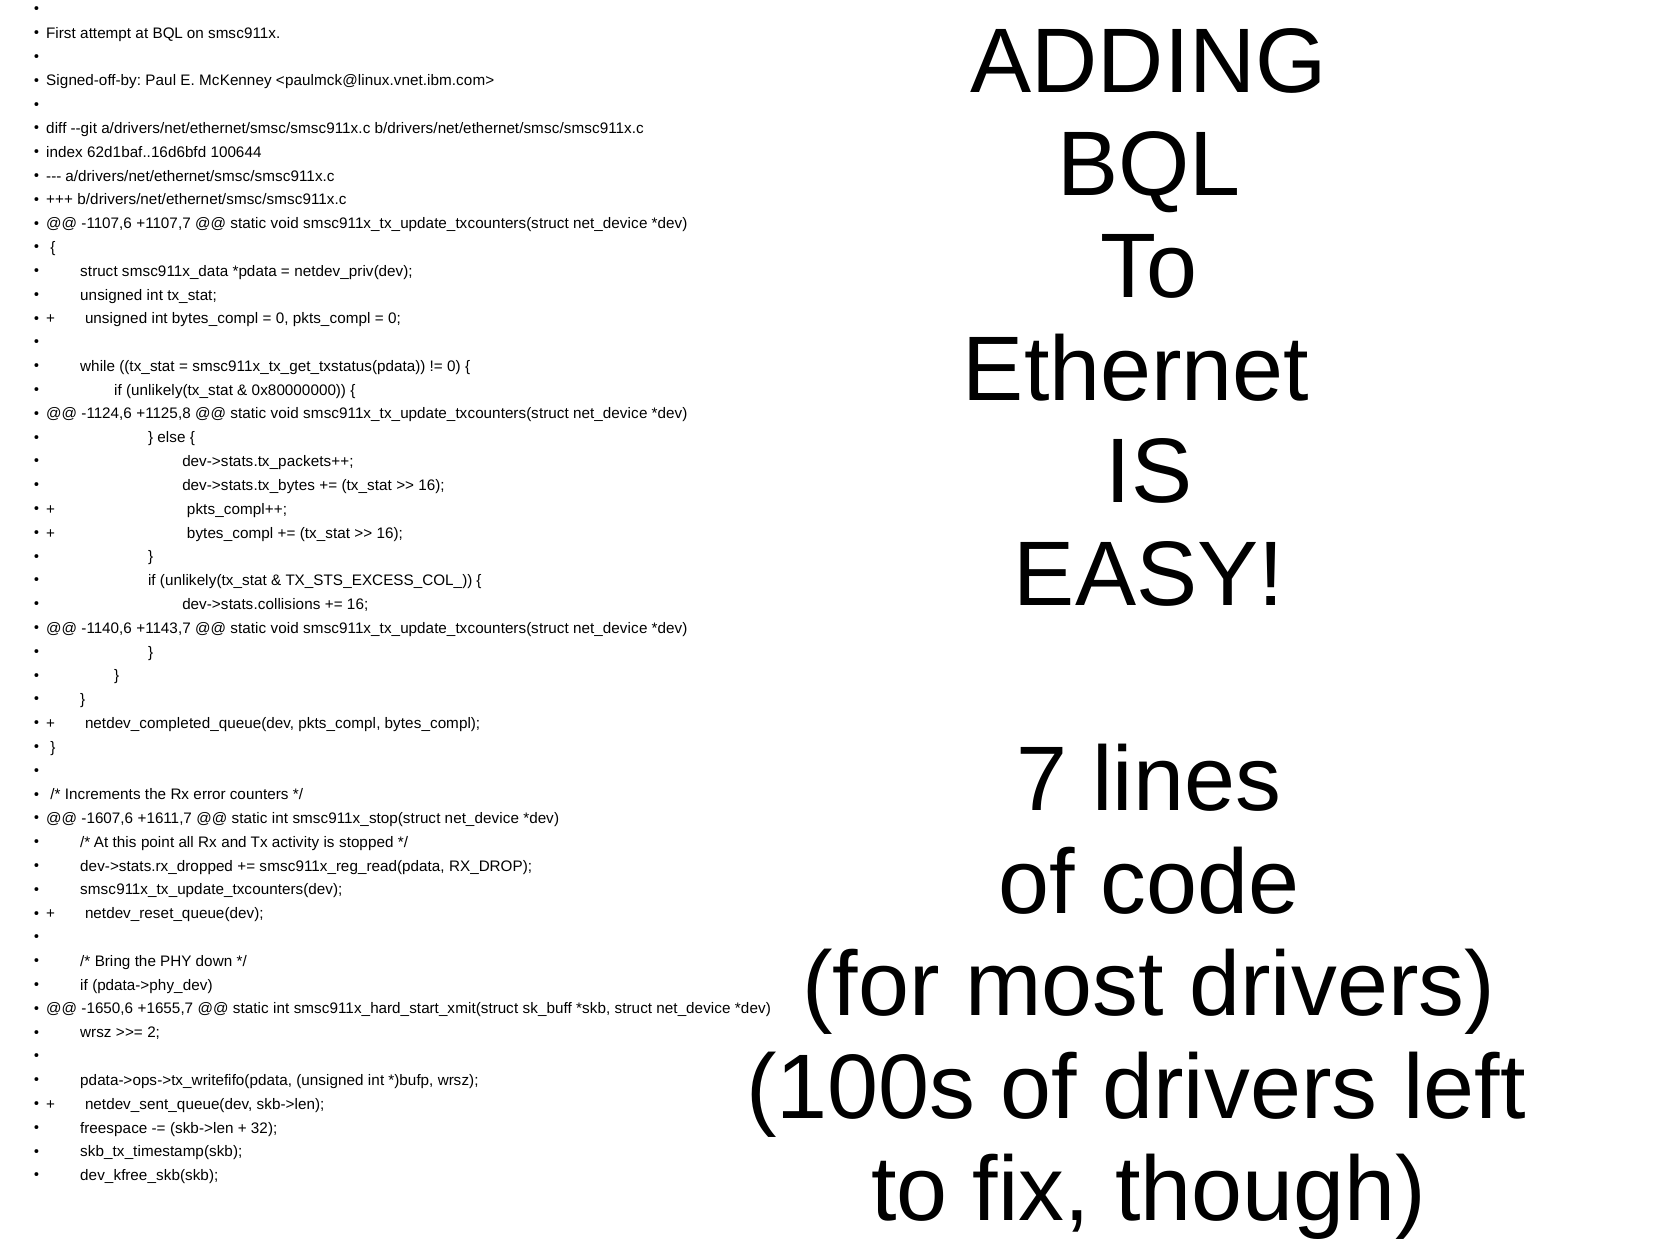

First attempt at BQL on smsc911x.
Signed-off-by: Paul E. McKenney <paulmck@linux.vnet.ibm.com>
diff --git a/drivers/net/ethernet/smsc/smsc911x.c b/drivers/net/ethernet/smsc/smsc911x.c
index 62d1baf..16d6bfd 100644
--- a/drivers/net/ethernet/smsc/smsc911x.c
+++ b/drivers/net/ethernet/smsc/smsc911x.c
@@ -1107,6 +1107,7 @@ static void smsc911x_tx_update_txcounters(struct net_device *dev)
 {
 struct smsc911x_data *pdata = netdev_priv(dev);
 unsigned int tx_stat;
+ unsigned int bytes_compl = 0, pkts_compl = 0;
 while ((tx_stat = smsc911x_tx_get_txstatus(pdata)) != 0) {
 if (unlikely(tx_stat & 0x80000000)) {
@@ -1124,6 +1125,8 @@ static void smsc911x_tx_update_txcounters(struct net_device *dev)
 } else {
 dev->stats.tx_packets++;
 dev->stats.tx_bytes += (tx_stat >> 16);
+ pkts_compl++;
+ bytes_compl += (tx_stat >> 16);
 }
 if (unlikely(tx_stat & TX_STS_EXCESS_COL_)) {
 dev->stats.collisions += 16;
@@ -1140,6 +1143,7 @@ static void smsc911x_tx_update_txcounters(struct net_device *dev)
 }
 }
 }
+ netdev_completed_queue(dev, pkts_compl, bytes_compl);
 }
 /* Increments the Rx error counters */
@@ -1607,6 +1611,7 @@ static int smsc911x_stop(struct net_device *dev)
 /* At this point all Rx and Tx activity is stopped */
 dev->stats.rx_dropped += smsc911x_reg_read(pdata, RX_DROP);
 smsc911x_tx_update_txcounters(dev);
+ netdev_reset_queue(dev);
 /* Bring the PHY down */
 if (pdata->phy_dev)
@@ -1650,6 +1655,7 @@ static int smsc911x_hard_start_xmit(struct sk_buff *skb, struct net_device *dev)
 wrsz >>= 2;
 pdata->ops->tx_writefifo(pdata, (unsigned int *)bufp, wrsz);
+ netdev_sent_queue(dev, skb->len);
 freespace -= (skb->len + 32);
 skb_tx_timestamp(skb);
 dev_kfree_skb(skb);
# ADDING BQL To Ethernet IS EASY! 7 lines of code (for most drivers) (100s of drivers left to fix, though)